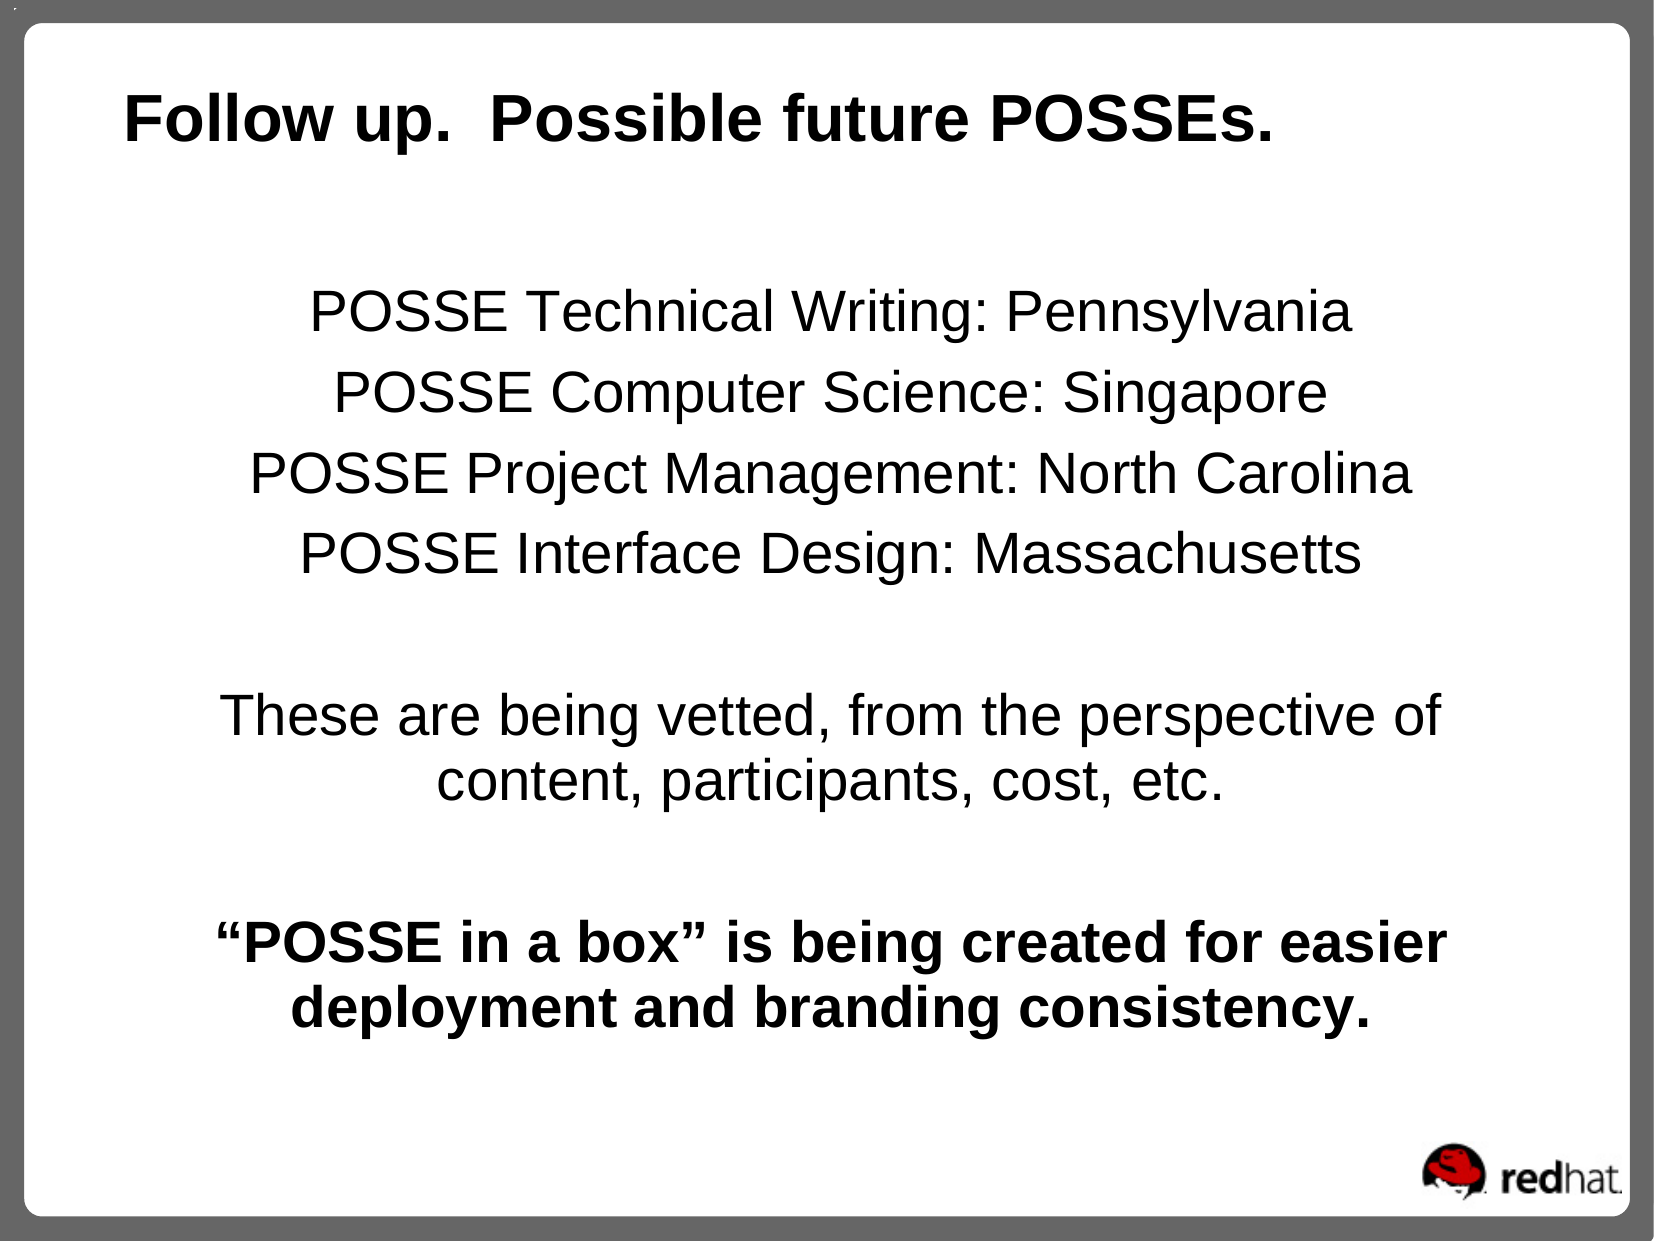

# Follow up. Possible future POSSEs.
POSSE Technical Writing: Pennsylvania
POSSE Computer Science: Singapore
POSSE Project Management: North Carolina
POSSE Interface Design: Massachusetts
These are being vetted, from the perspective of content, participants, cost, etc.
“POSSE in a box” is being created for easier deployment and branding consistency.